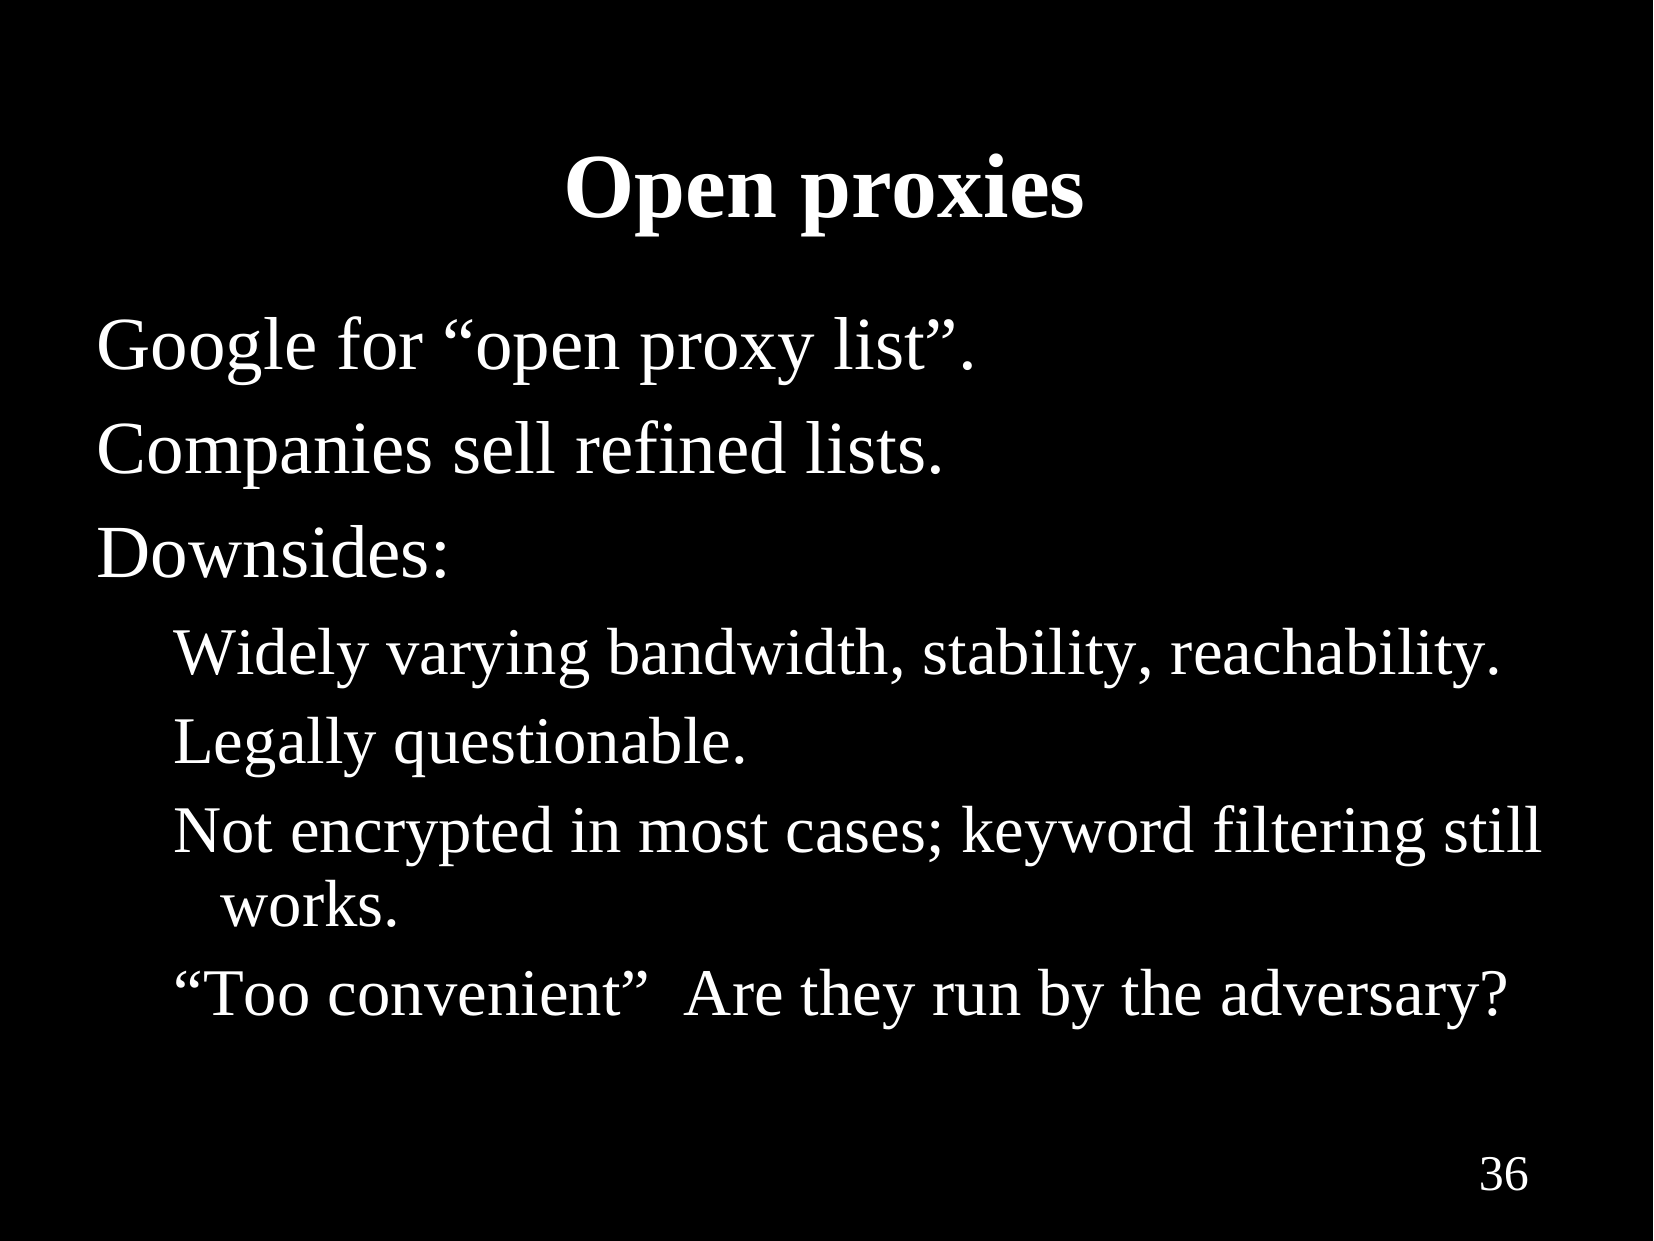

# Open proxies
Google for “open proxy list”.
Companies sell refined lists.
Downsides:
Widely varying bandwidth, stability, reachability.
Legally questionable.
Not encrypted in most cases; keyword filtering still works.
“Too convenient” Are they run by the adversary?